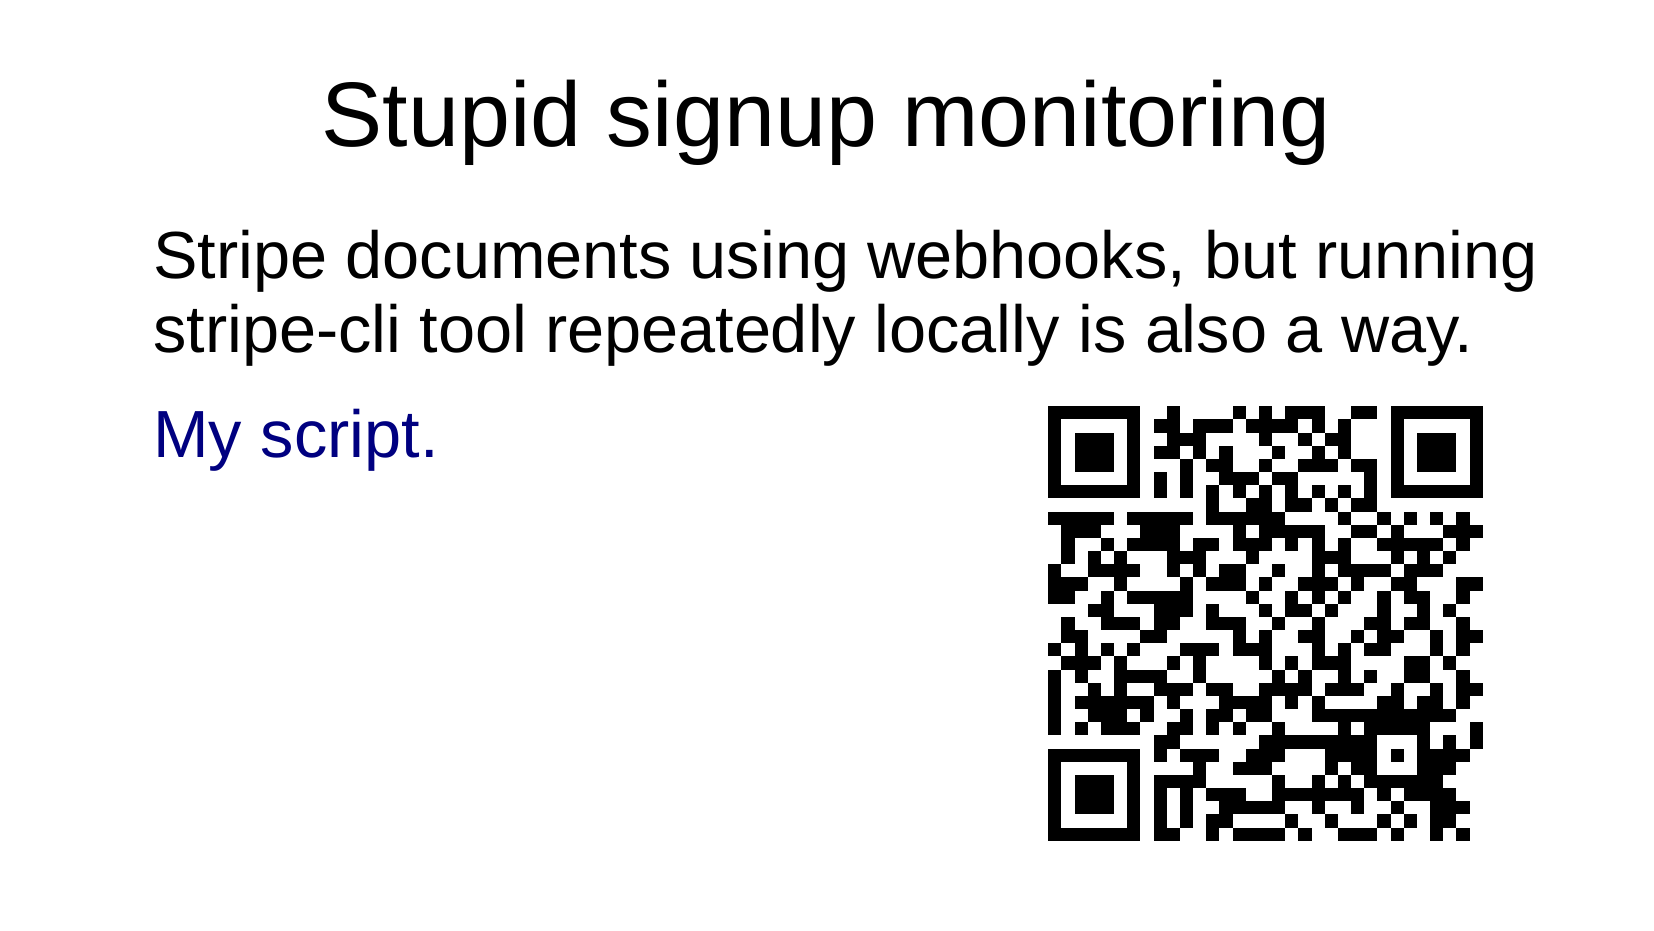

# Stupid signup monitoring
Stripe documents using webhooks, but running stripe-cli tool repeatedly locally is also a way.
My script.